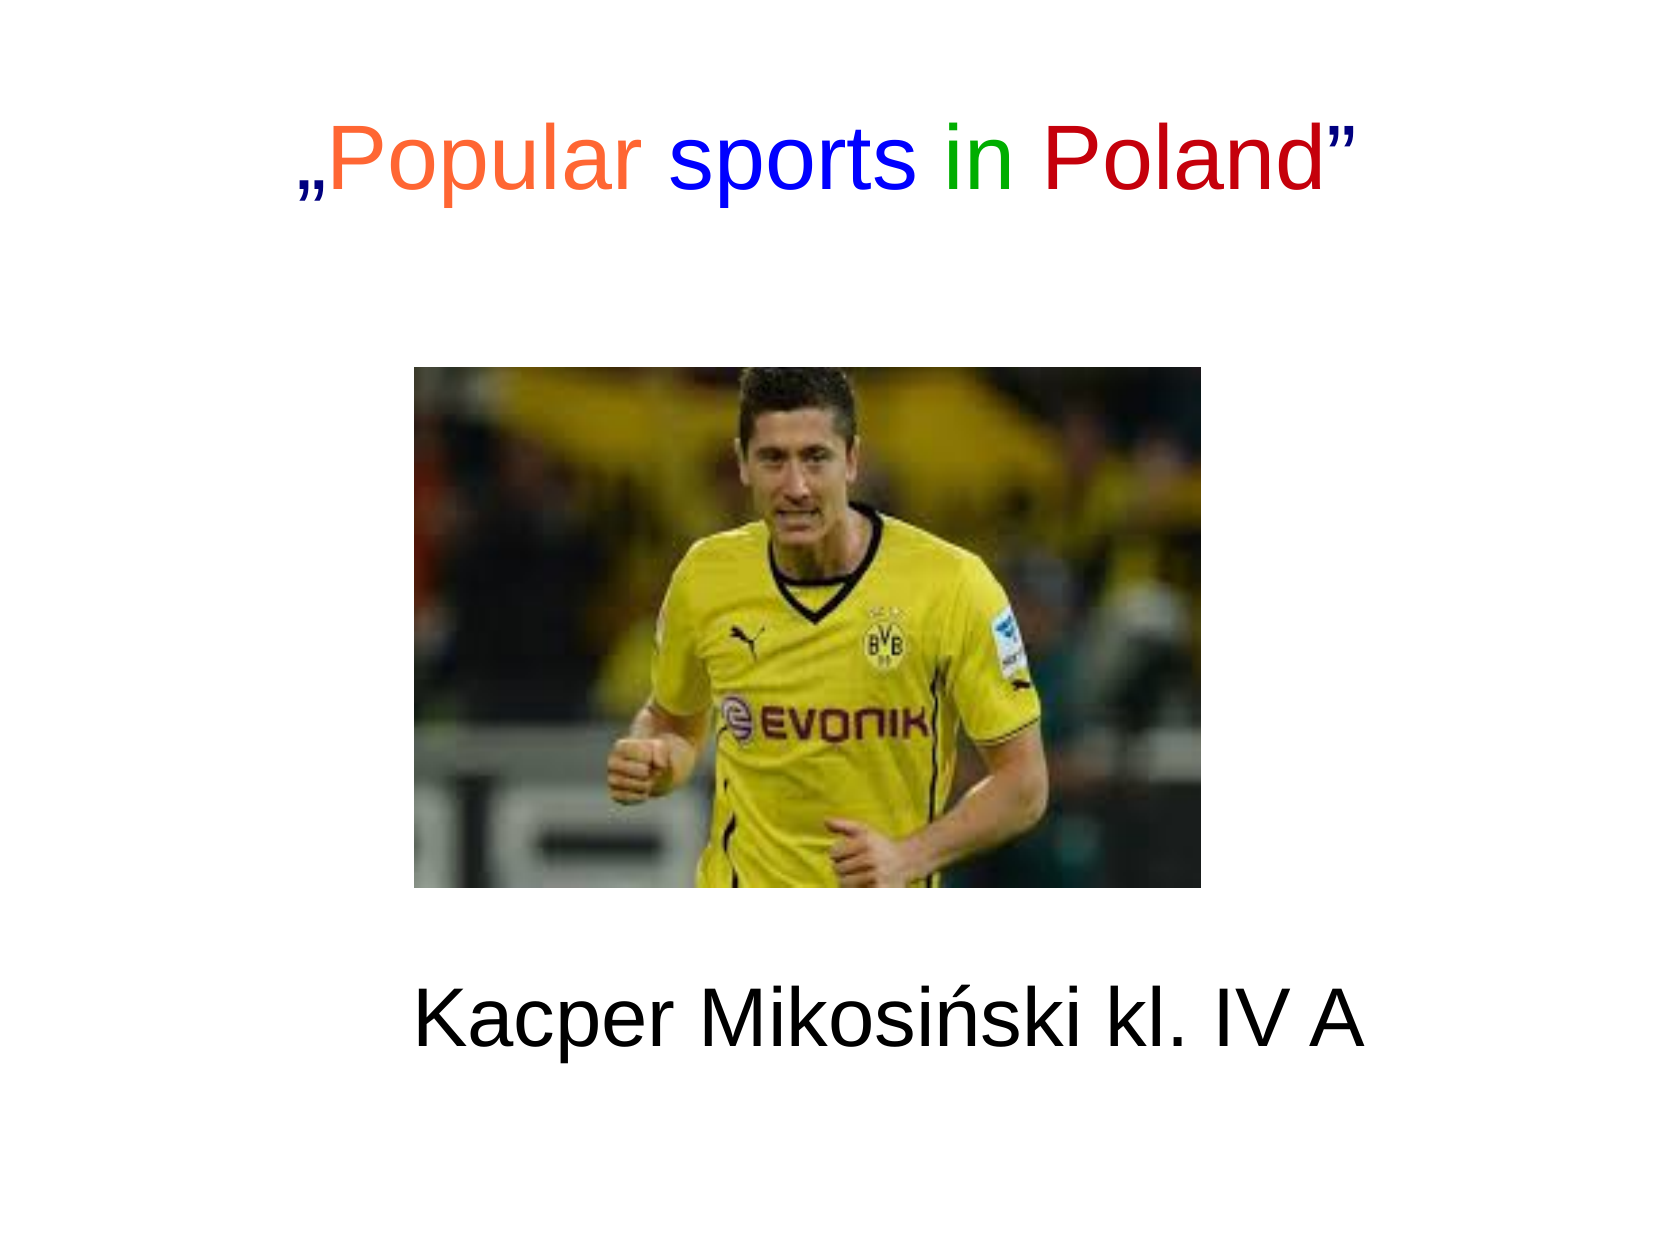

Kacper Mikosiński kl. IV A
# „Popular sports in Poland”